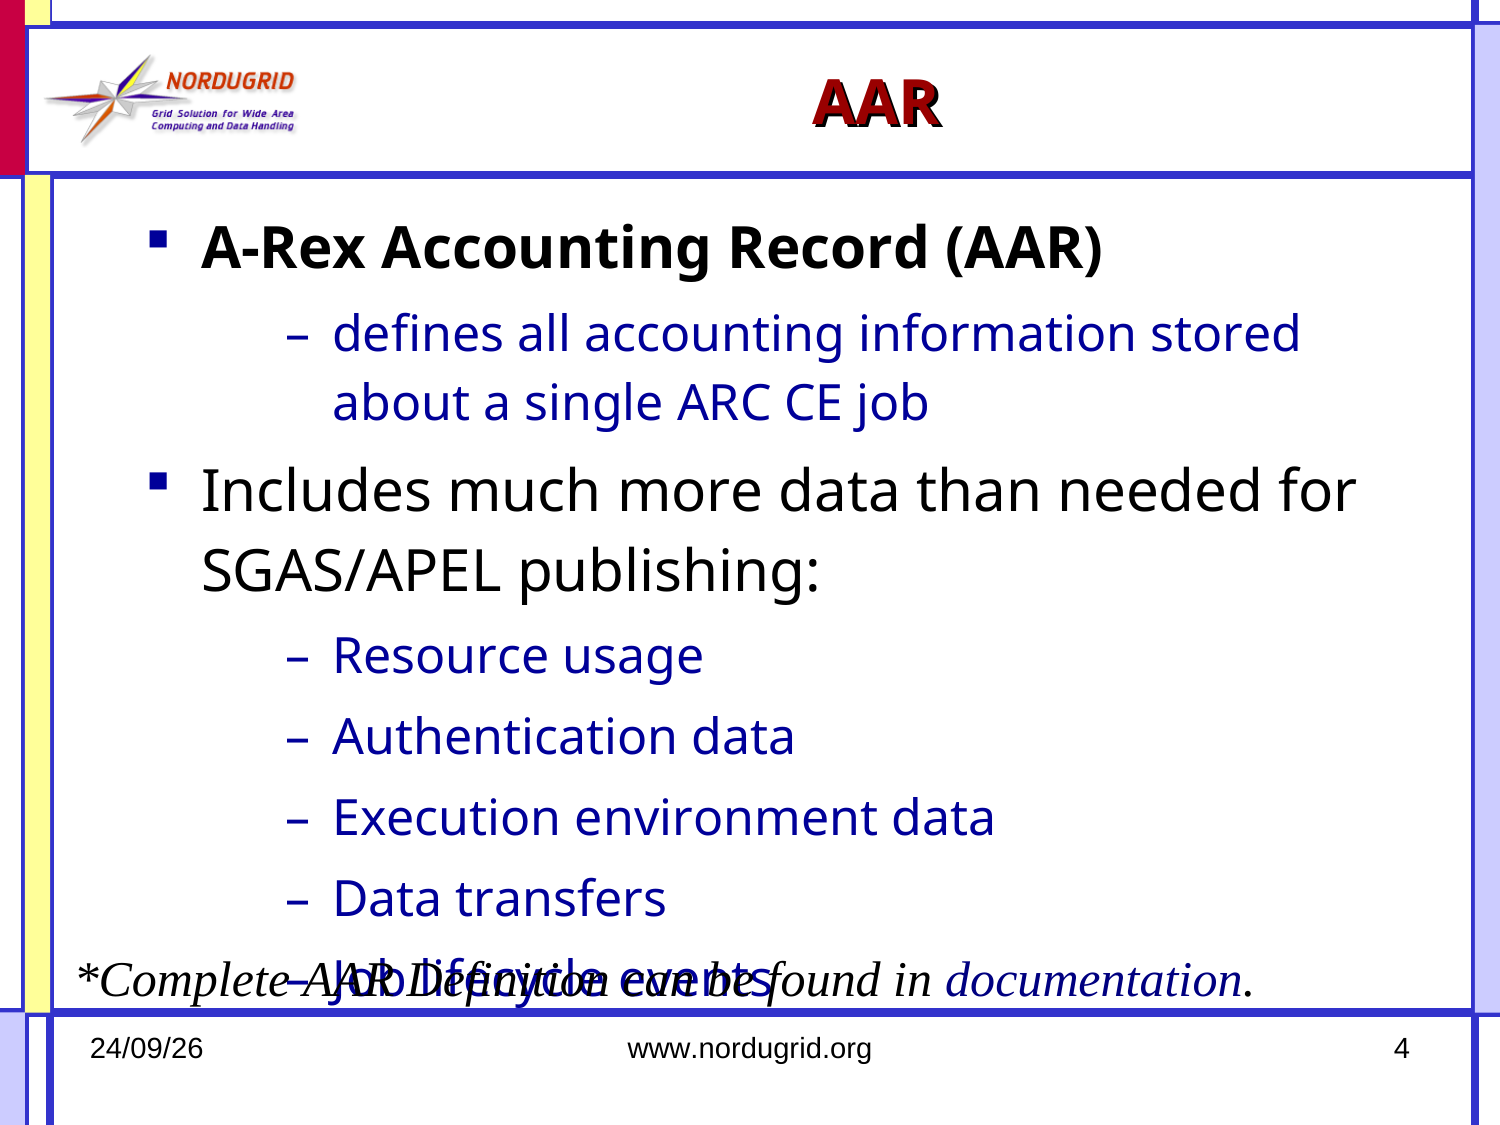

# AAR
A-Rex Accounting Record (AAR)
defines all accounting information stored about a single ARC CE job
Includes much more data than needed for SGAS/APEL publishing:
Resource usage
Authentication data
Execution environment data
Data transfers
Job lifecycle events
*Complete AAR Definition can be found in documentation.
www.nordugrid.org
4